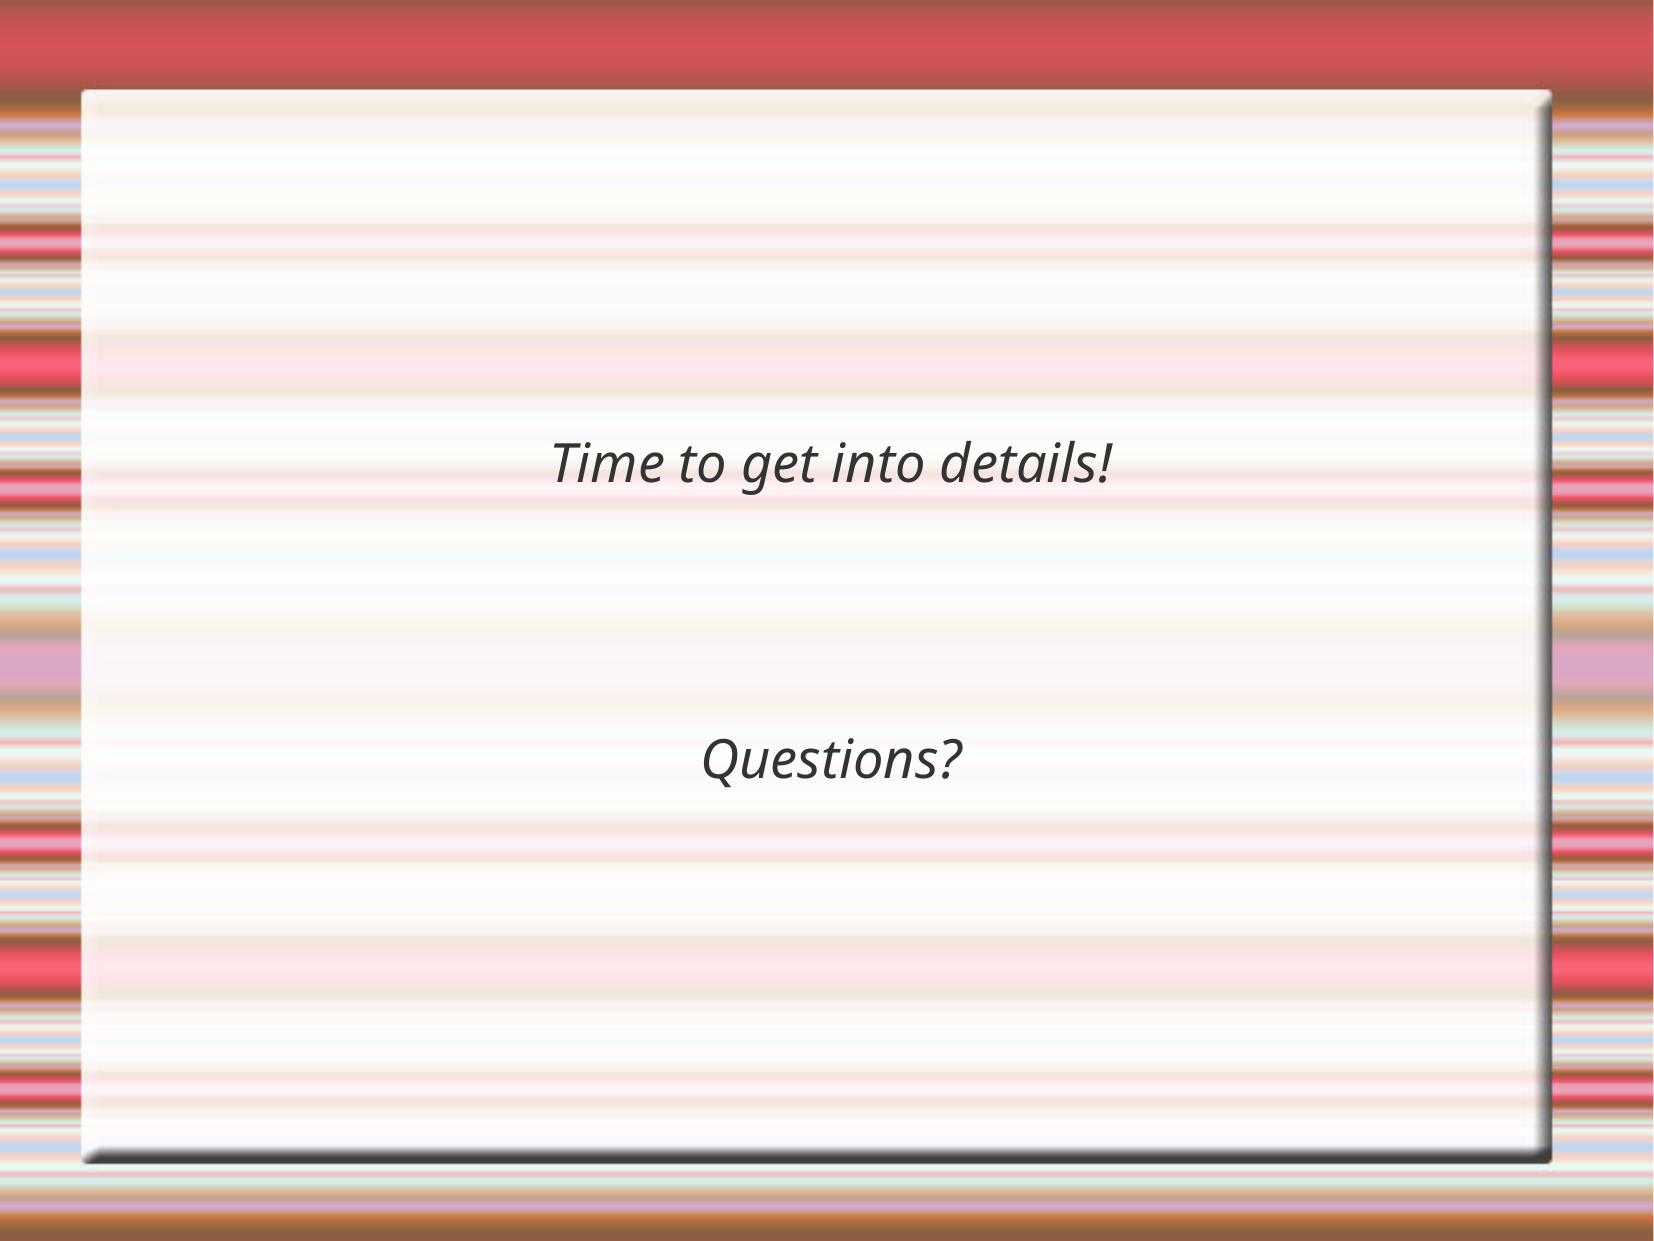

# Time to get into details!
Questions?